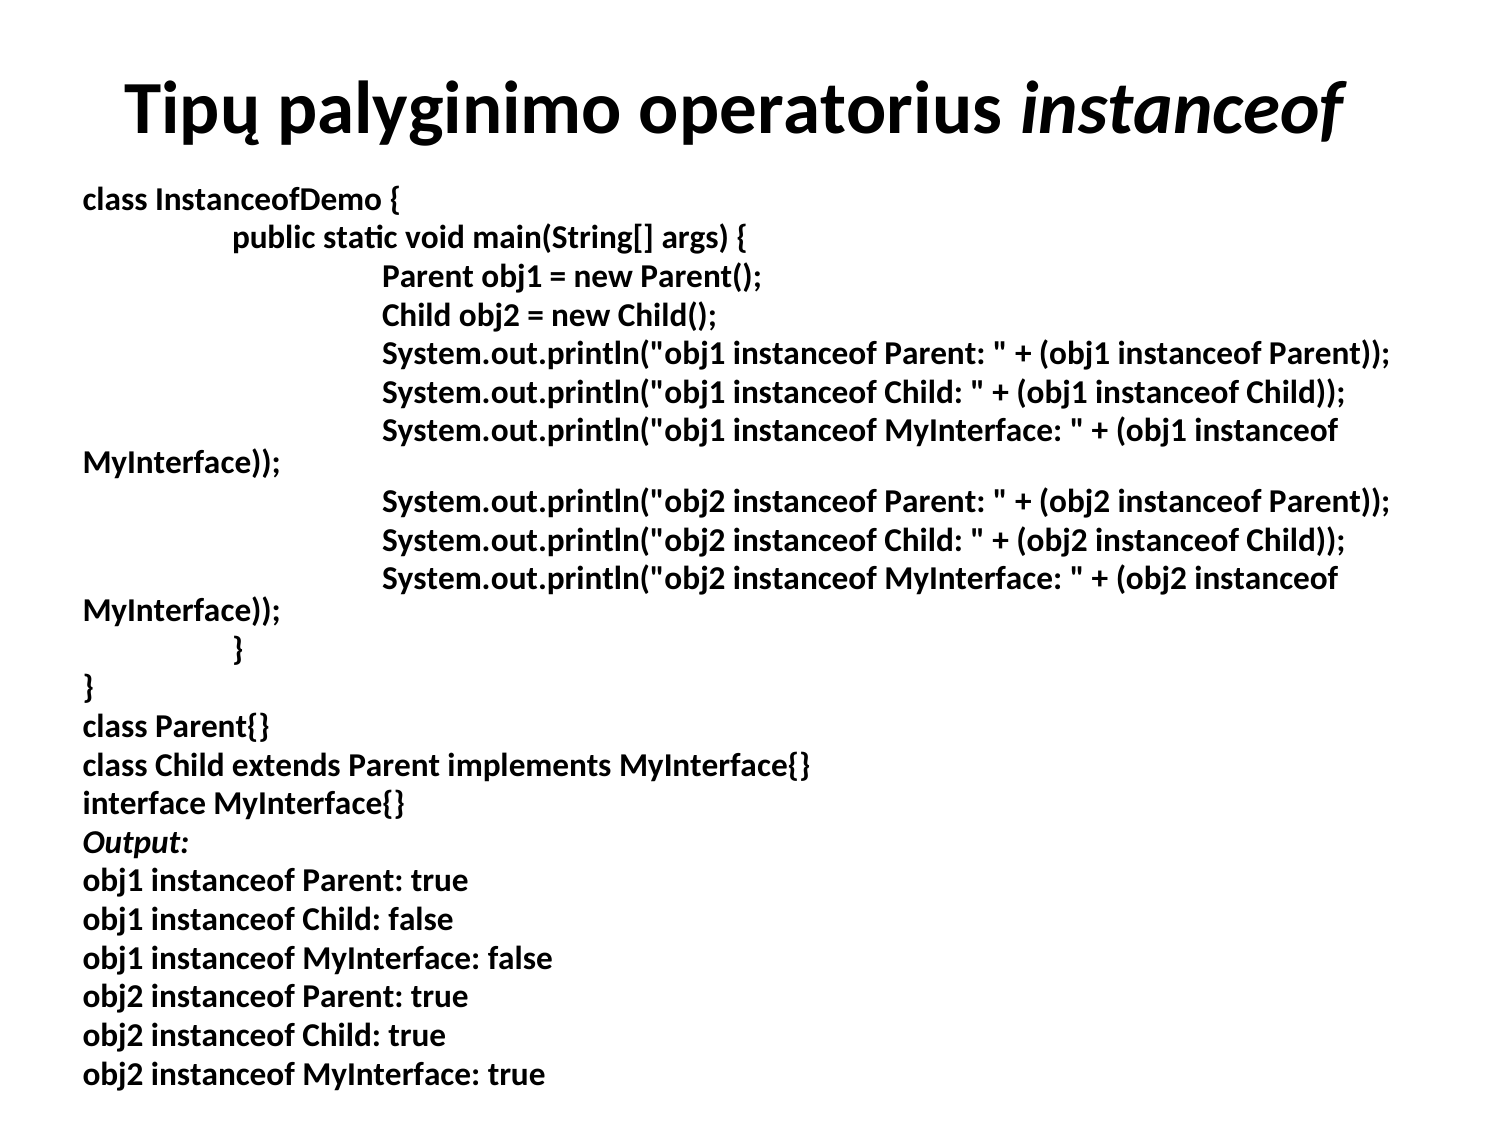

Tipų palyginimo operatorius instanceof
class InstanceofDemo {
	public static void main(String[] args) {
		Parent obj1 = new Parent();
		Child obj2 = new Child();
		System.out.println("obj1 instanceof Parent: " + (obj1 instanceof Parent));
		System.out.println("obj1 instanceof Child: " + (obj1 instanceof Child));
		System.out.println("obj1 instanceof MyInterface: " + (obj1 instanceof MyInterface));
		System.out.println("obj2 instanceof Parent: " + (obj2 instanceof Parent));
		System.out.println("obj2 instanceof Child: " + (obj2 instanceof Child));
		System.out.println("obj2 instanceof MyInterface: " + (obj2 instanceof MyInterface));
	}
}
class Parent{}
class Child extends Parent implements MyInterface{}
interface MyInterface{}
Output:
obj1 instanceof Parent: true
obj1 instanceof Child: false
obj1 instanceof MyInterface: false
obj2 instanceof Parent: true
obj2 instanceof Child: true
obj2 instanceof MyInterface: true